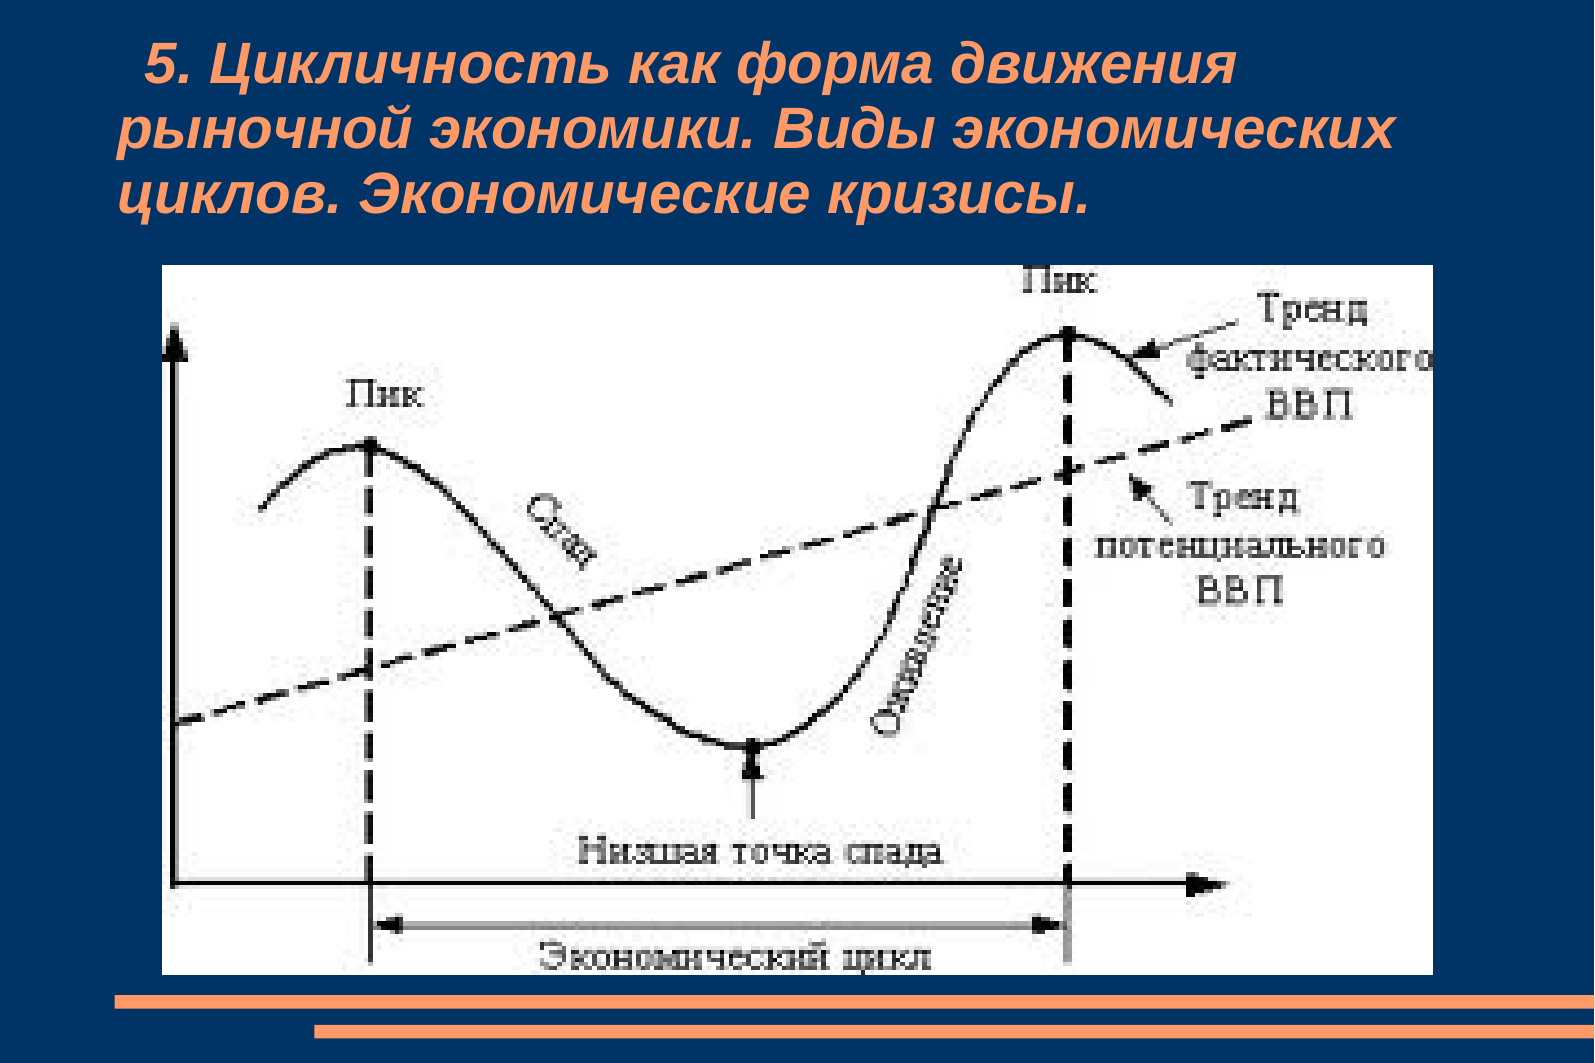

# 5. Цикличность как форма движения рыночной экономики. Виды экономических циклов. Экономические кризисы.